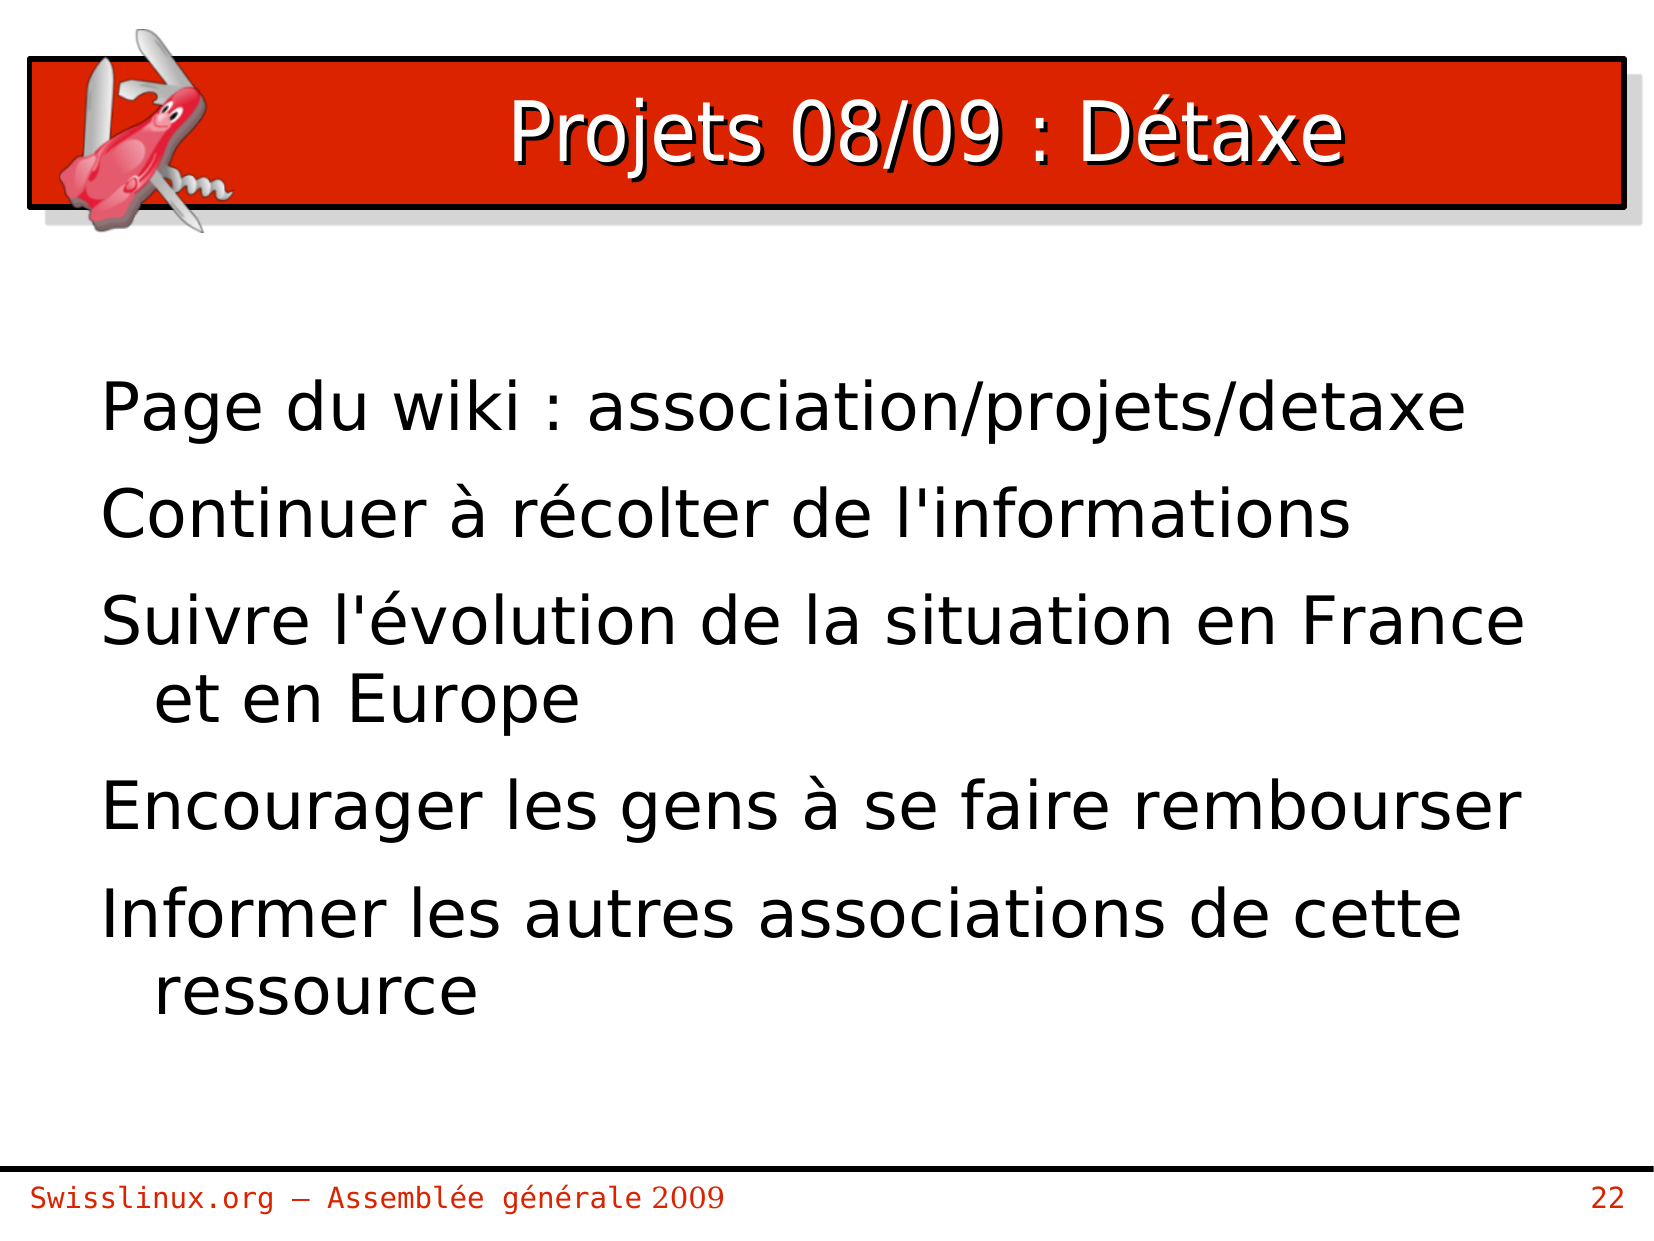

# Projets 08/09 : Détaxe
Page du wiki : association/projets/detaxe
Continuer à récolter de l'informations
Suivre l'évolution de la situation en France et en Europe
Encourager les gens à se faire rembourser
Informer les autres associations de cette ressource
26 Janvier 2007
22